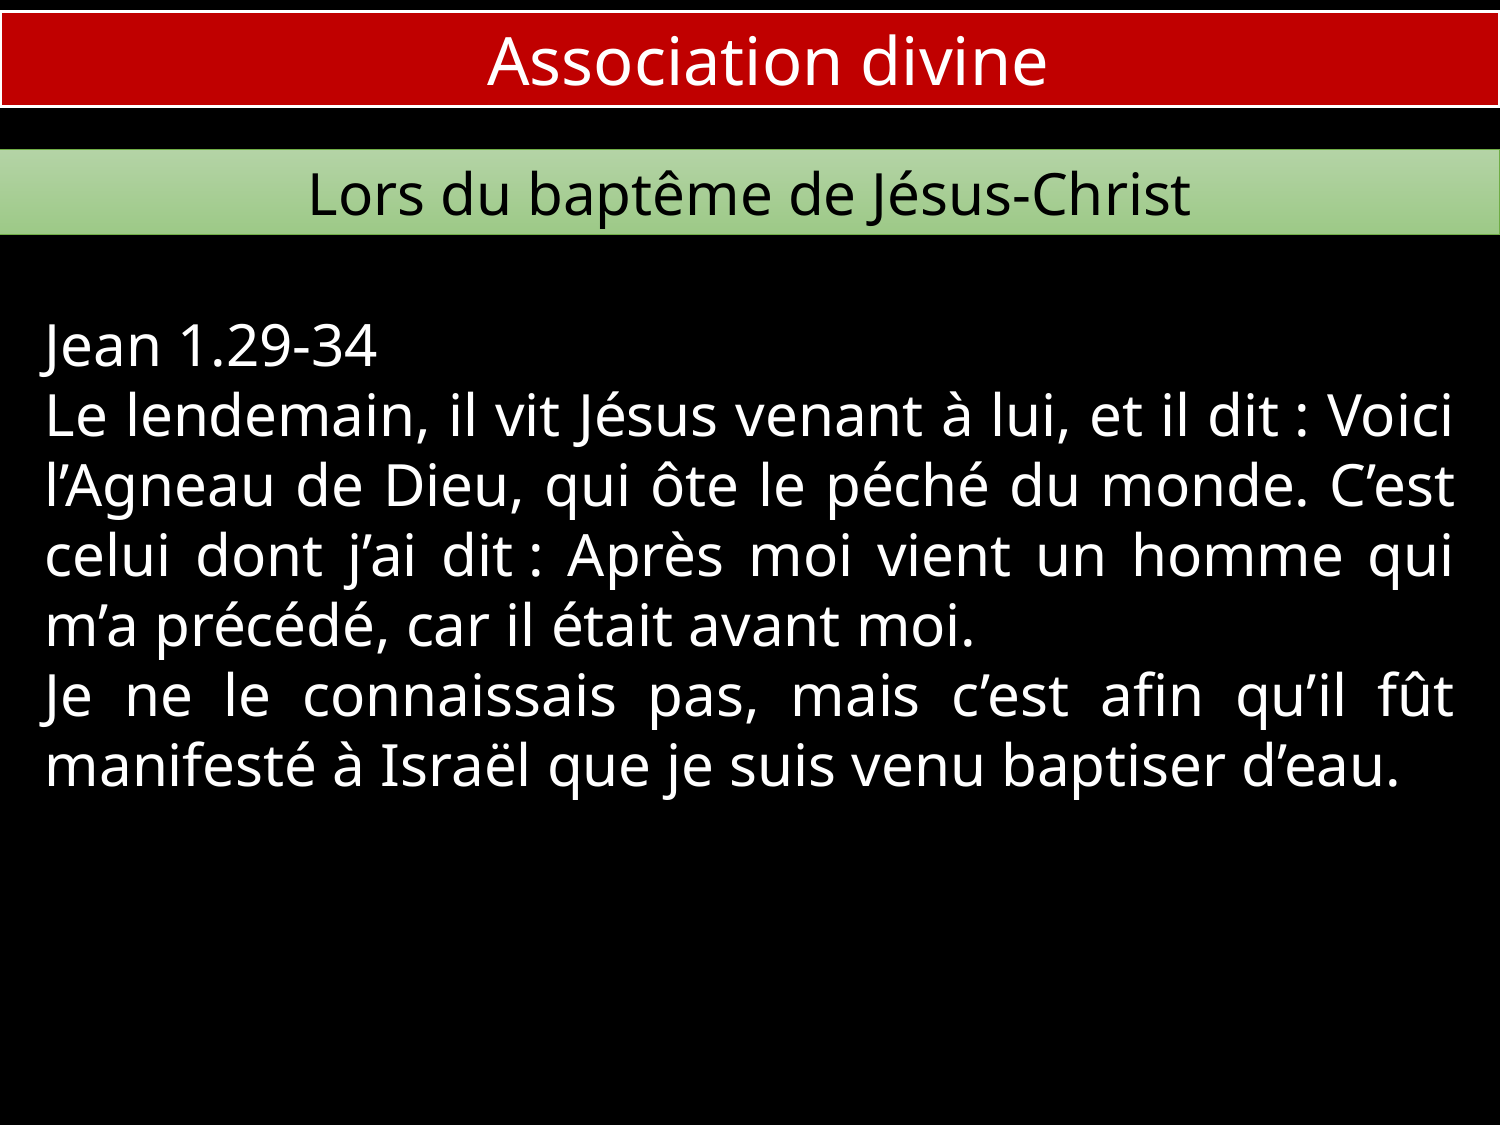

Association divine
Lors du baptême de Jésus-Christ
Jean 1.29-34
Le lendemain, il vit Jésus venant à lui, et il dit : Voici l’Agneau de Dieu, qui ôte le péché du monde. C’est celui dont j’ai dit : Après moi vient un homme qui m’a précédé, car il était avant moi.
Je ne le connaissais pas, mais c’est afin qu’il fût manifesté à Israël que je suis venu baptiser d’eau.